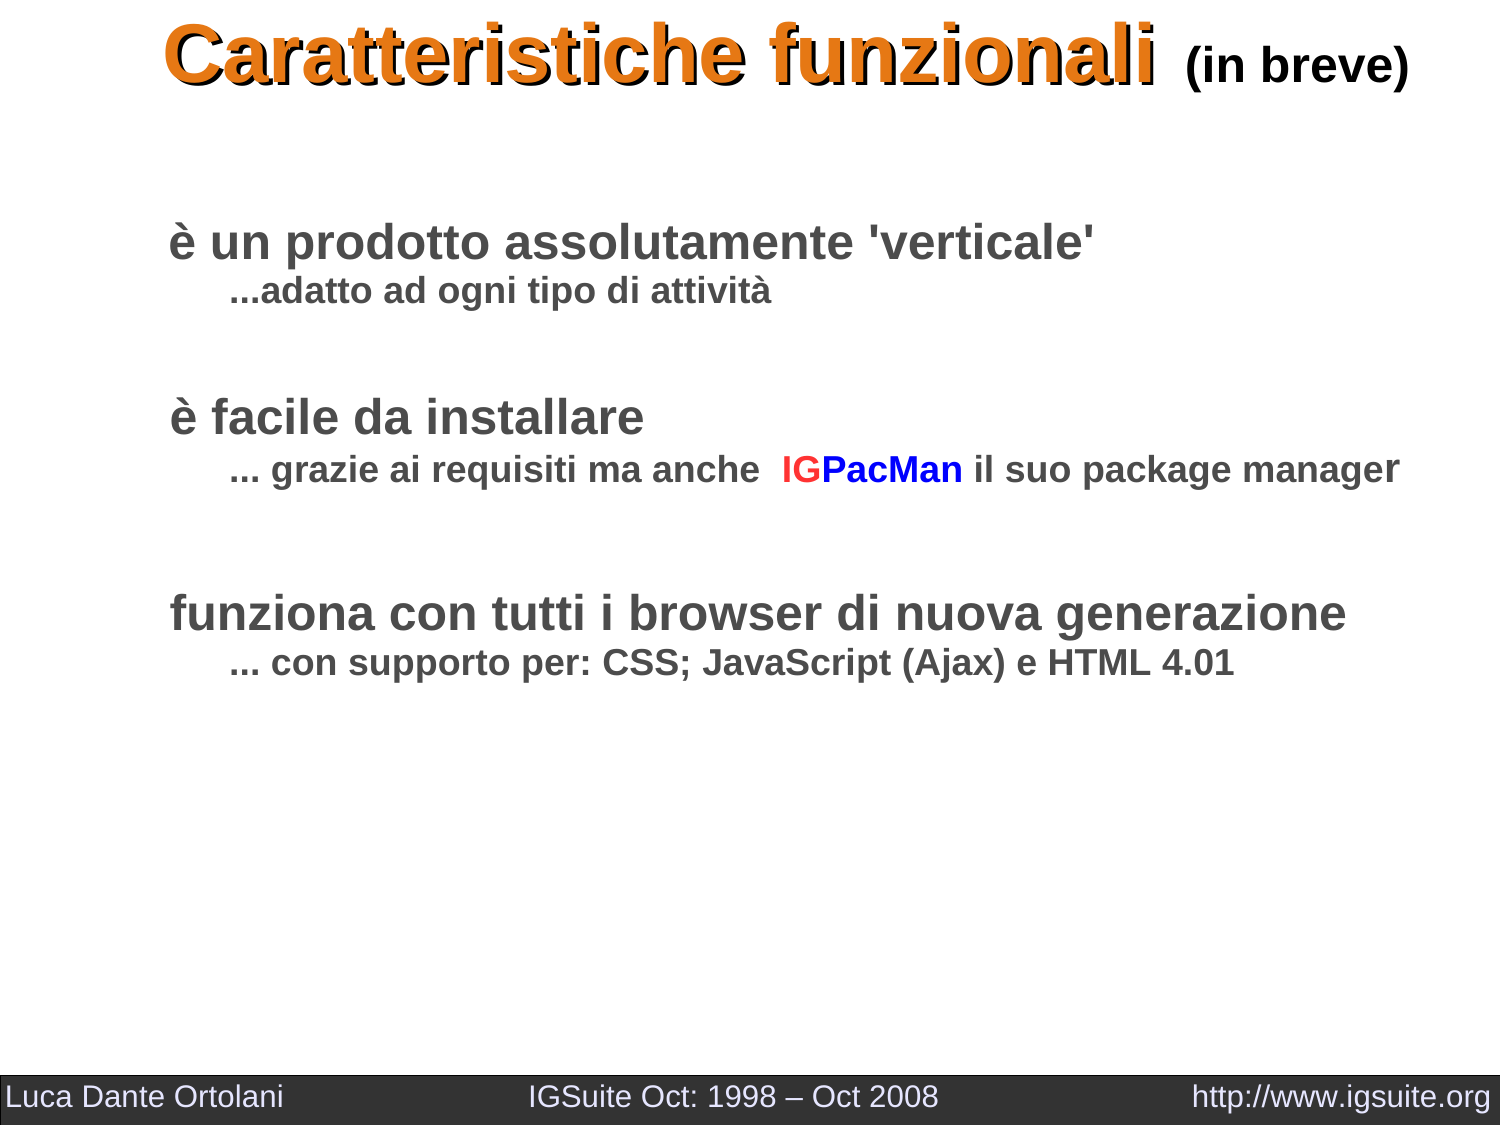

Caratteristiche funzionali (in breve)
 è un prodotto assolutamente 'verticale'
	...adatto ad ogni tipo di attività
 è facile da installare
	... grazie ai requisiti ma anche IGPacMan il suo package manager
 funziona con tutti i browser di nuova generazione
	... con supporto per: CSS; JavaScript (Ajax) e HTML 4.01
Luca Dante Ortolani IGSuite Oct: 1998 – Oct 2008 http://www.igsuite.org